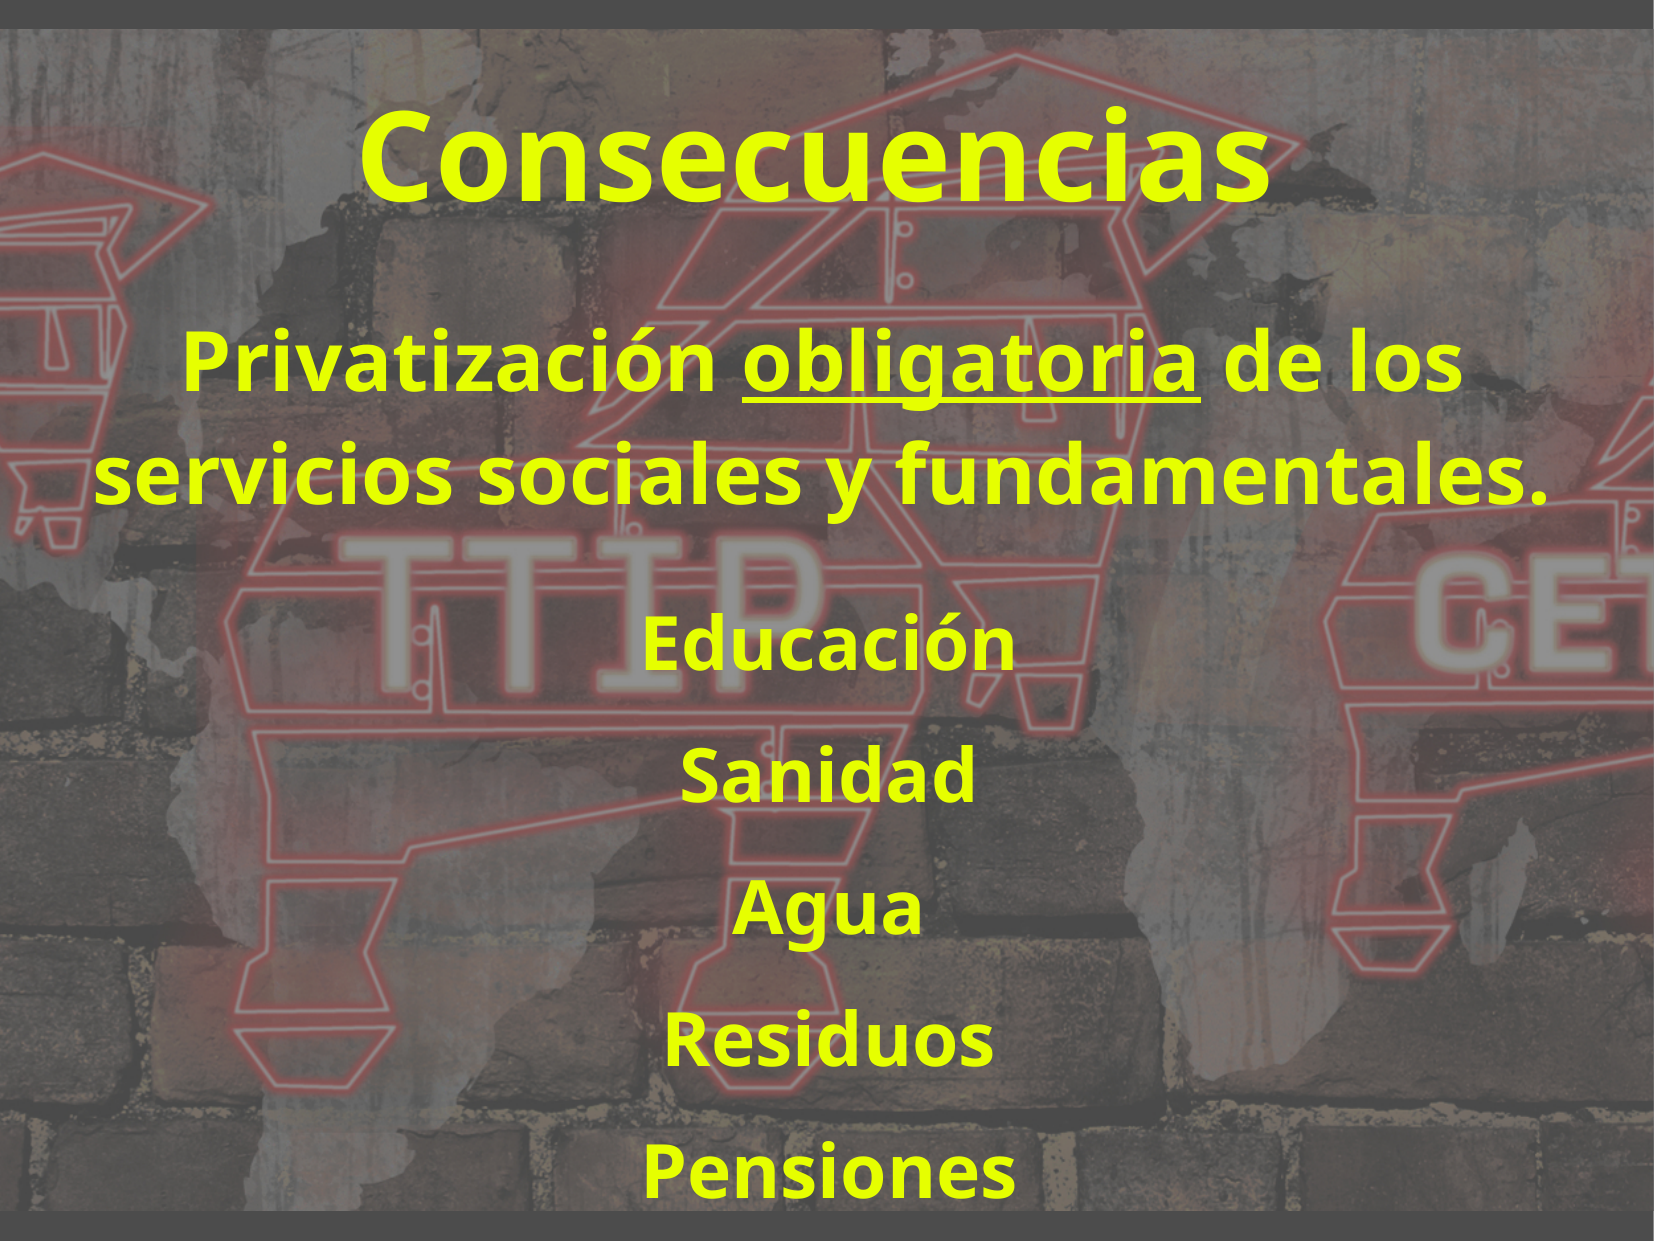

# Consecuencias
Privatización obligatoria de los servicios sociales y fundamentales.
Educación
Sanidad
Agua
Residuos
Pensiones